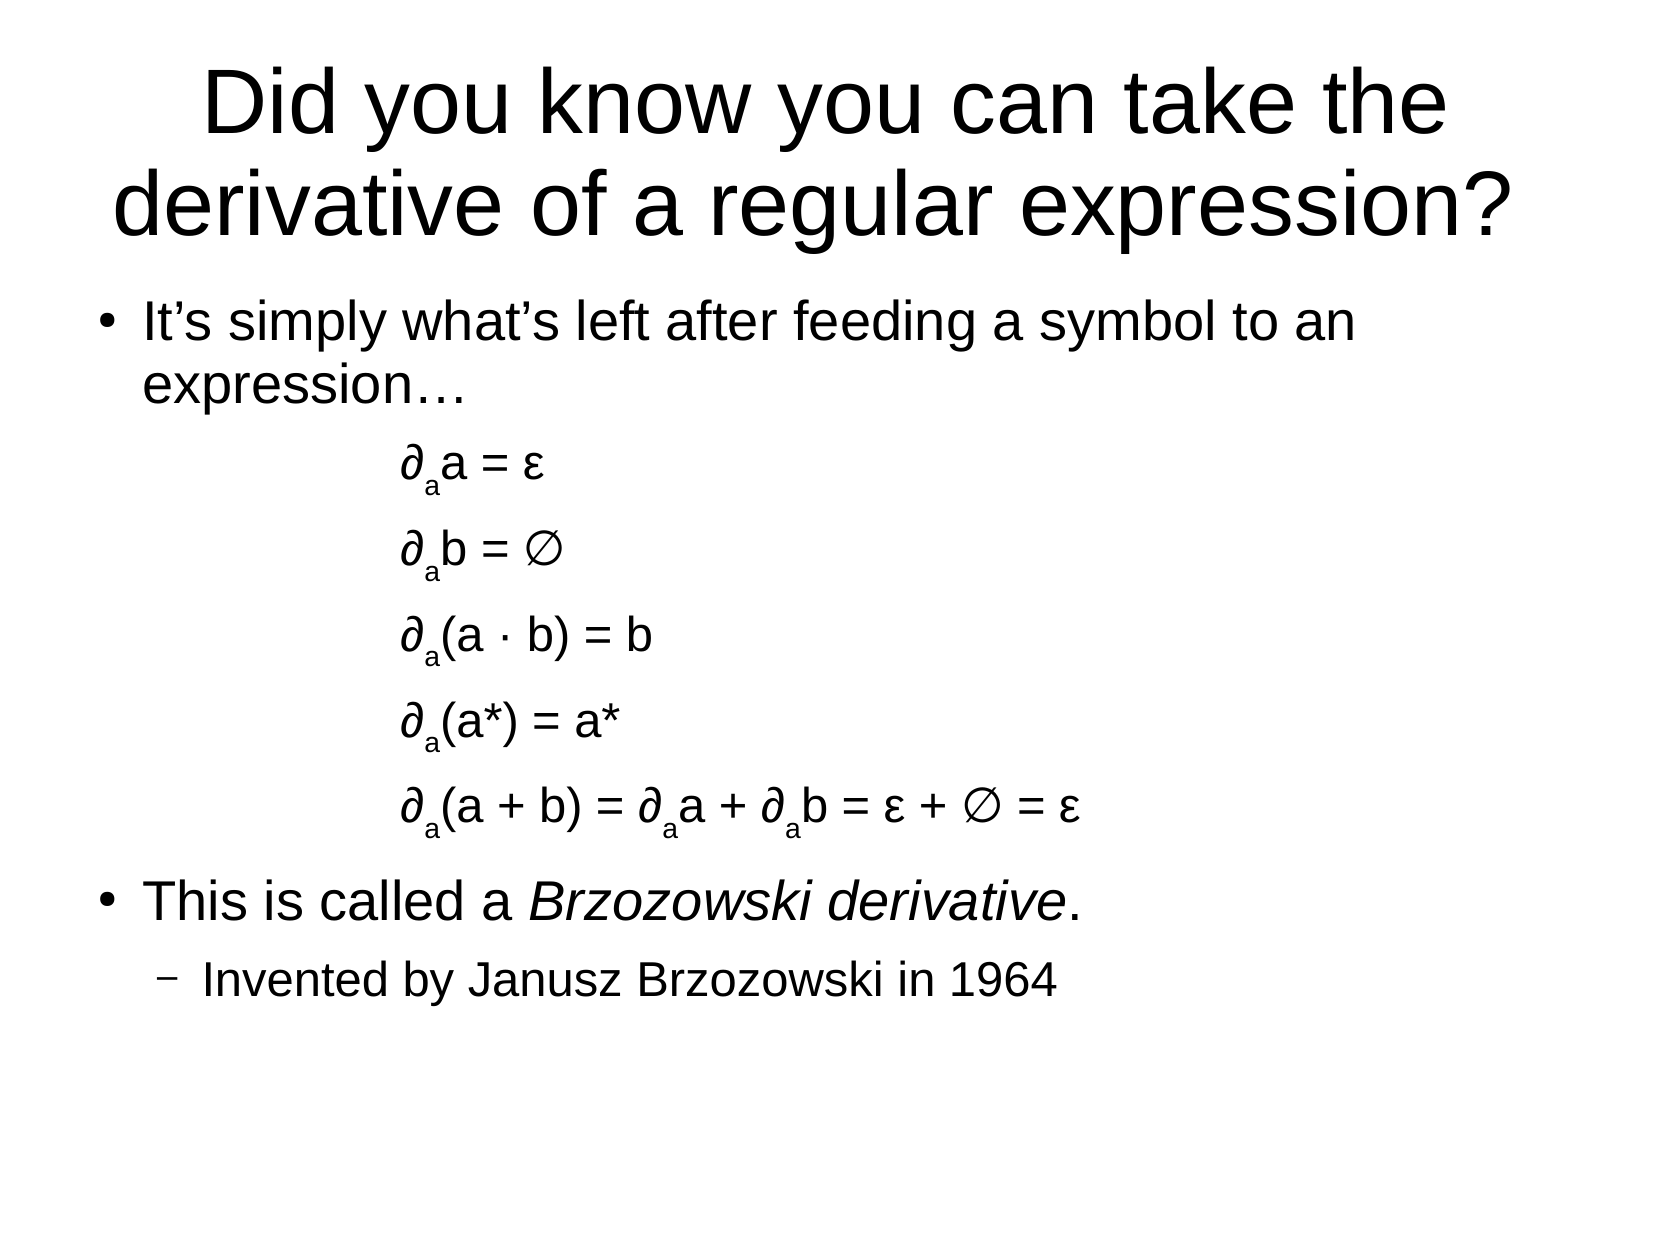

# Did you know you can take the derivative of a regular expression?
It’s simply what’s left after feeding a symbol to an expression…
∂aa = ε
∂ab = ∅
∂a(a · b) = b
∂a(a*) = a*
∂a(a + b) = ∂aa + ∂ab = ε + ∅ = ε
This is called a Brzozowski derivative.
Invented by Janusz Brzozowski in 1964